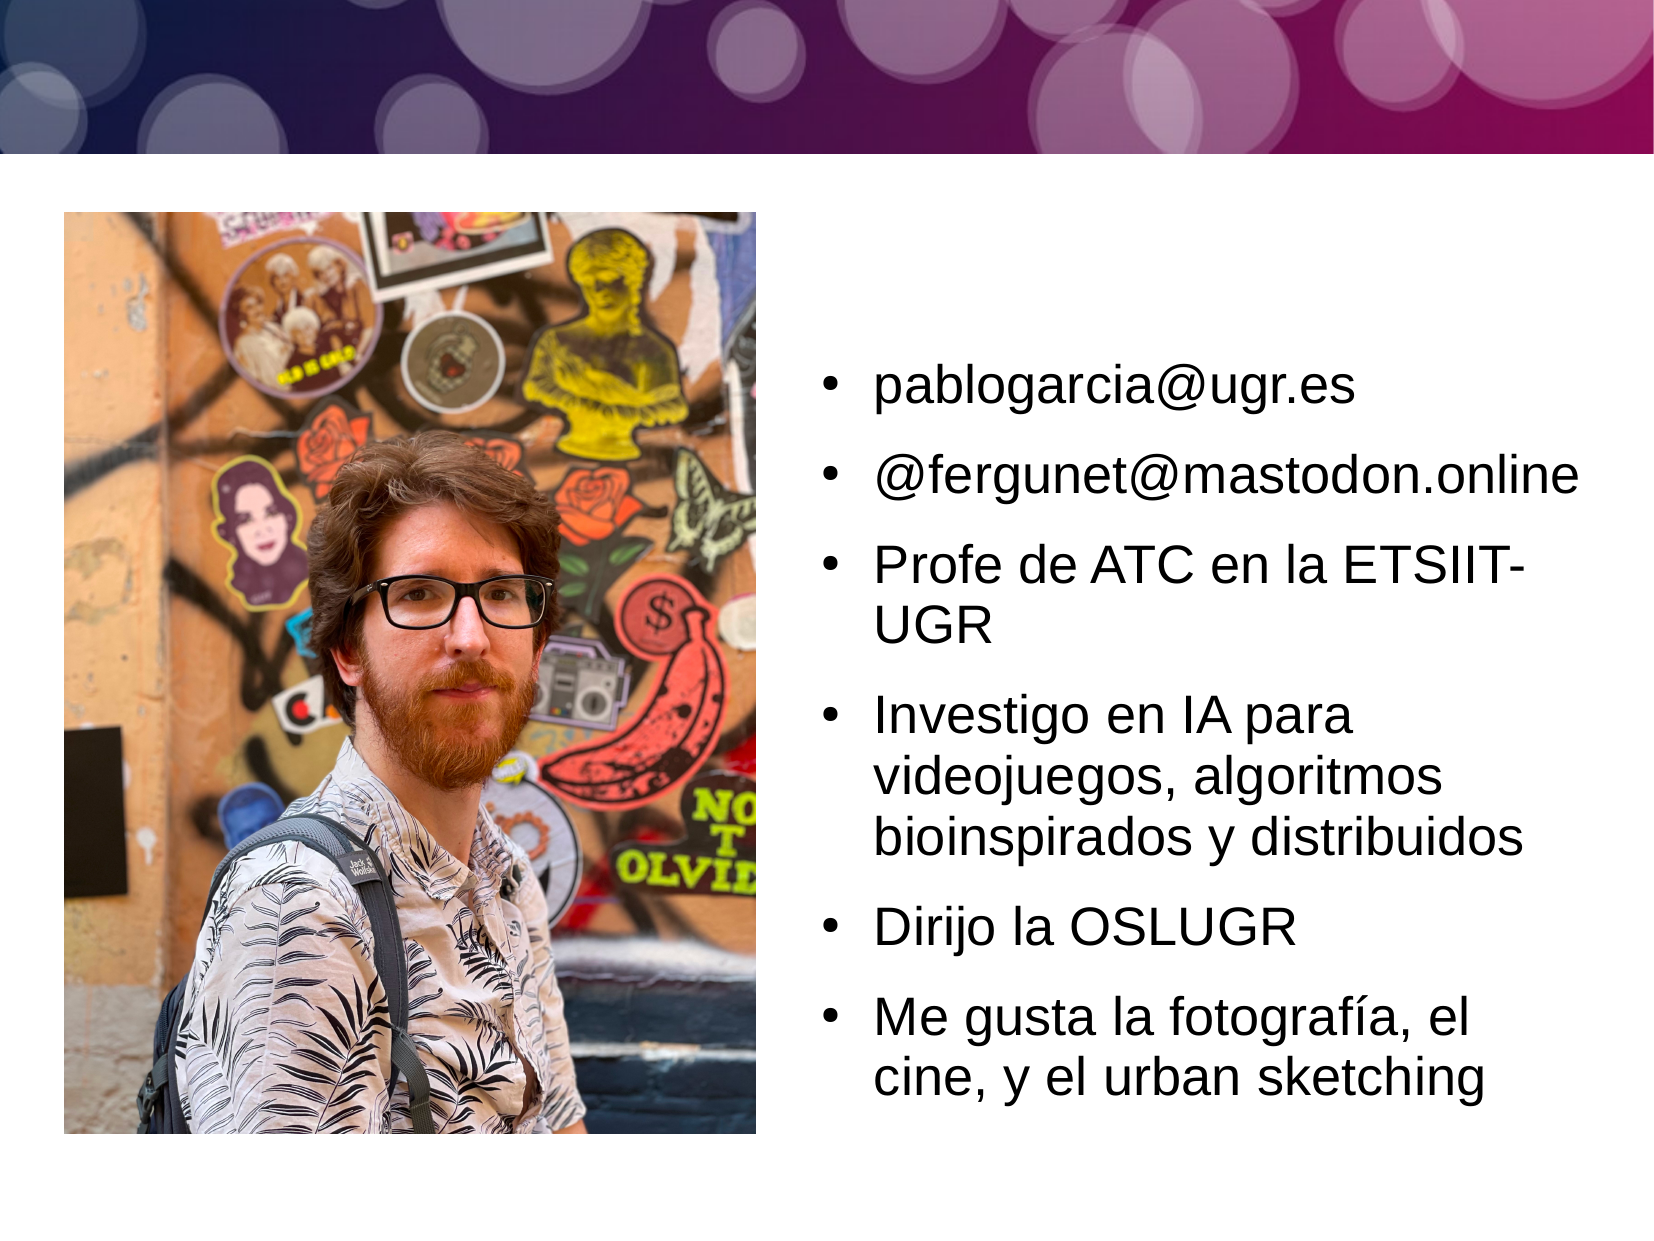

#
pablogarcia@ugr.es
@fergunet@mastodon.online
Profe de ATC en la ETSIIT-UGR
Investigo en IA para videojuegos, algoritmos bioinspirados y distribuidos
Dirijo la OSLUGR
Me gusta la fotografía, el cine, y el urban sketching